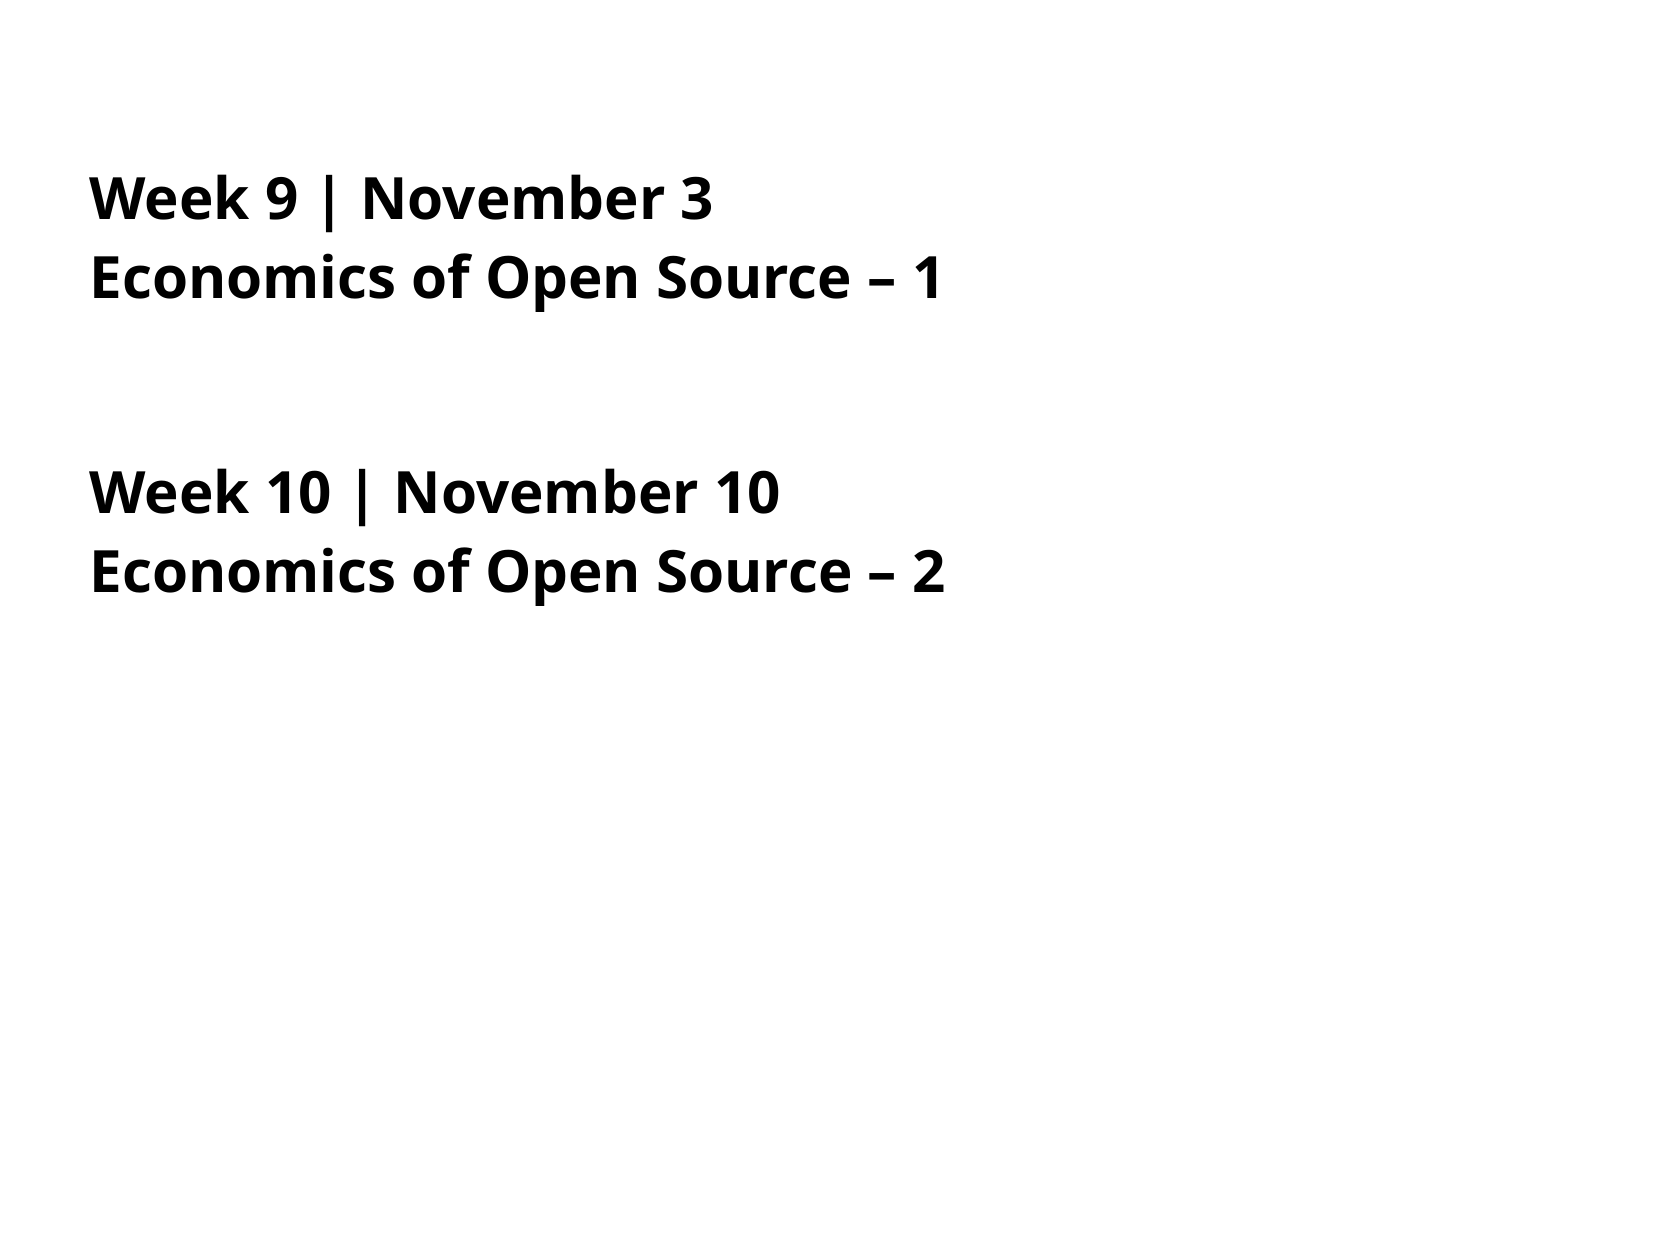

Week 9 | November 3
Economics of Open Source – 1
Week 10 | November 10
Economics of Open Source – 2